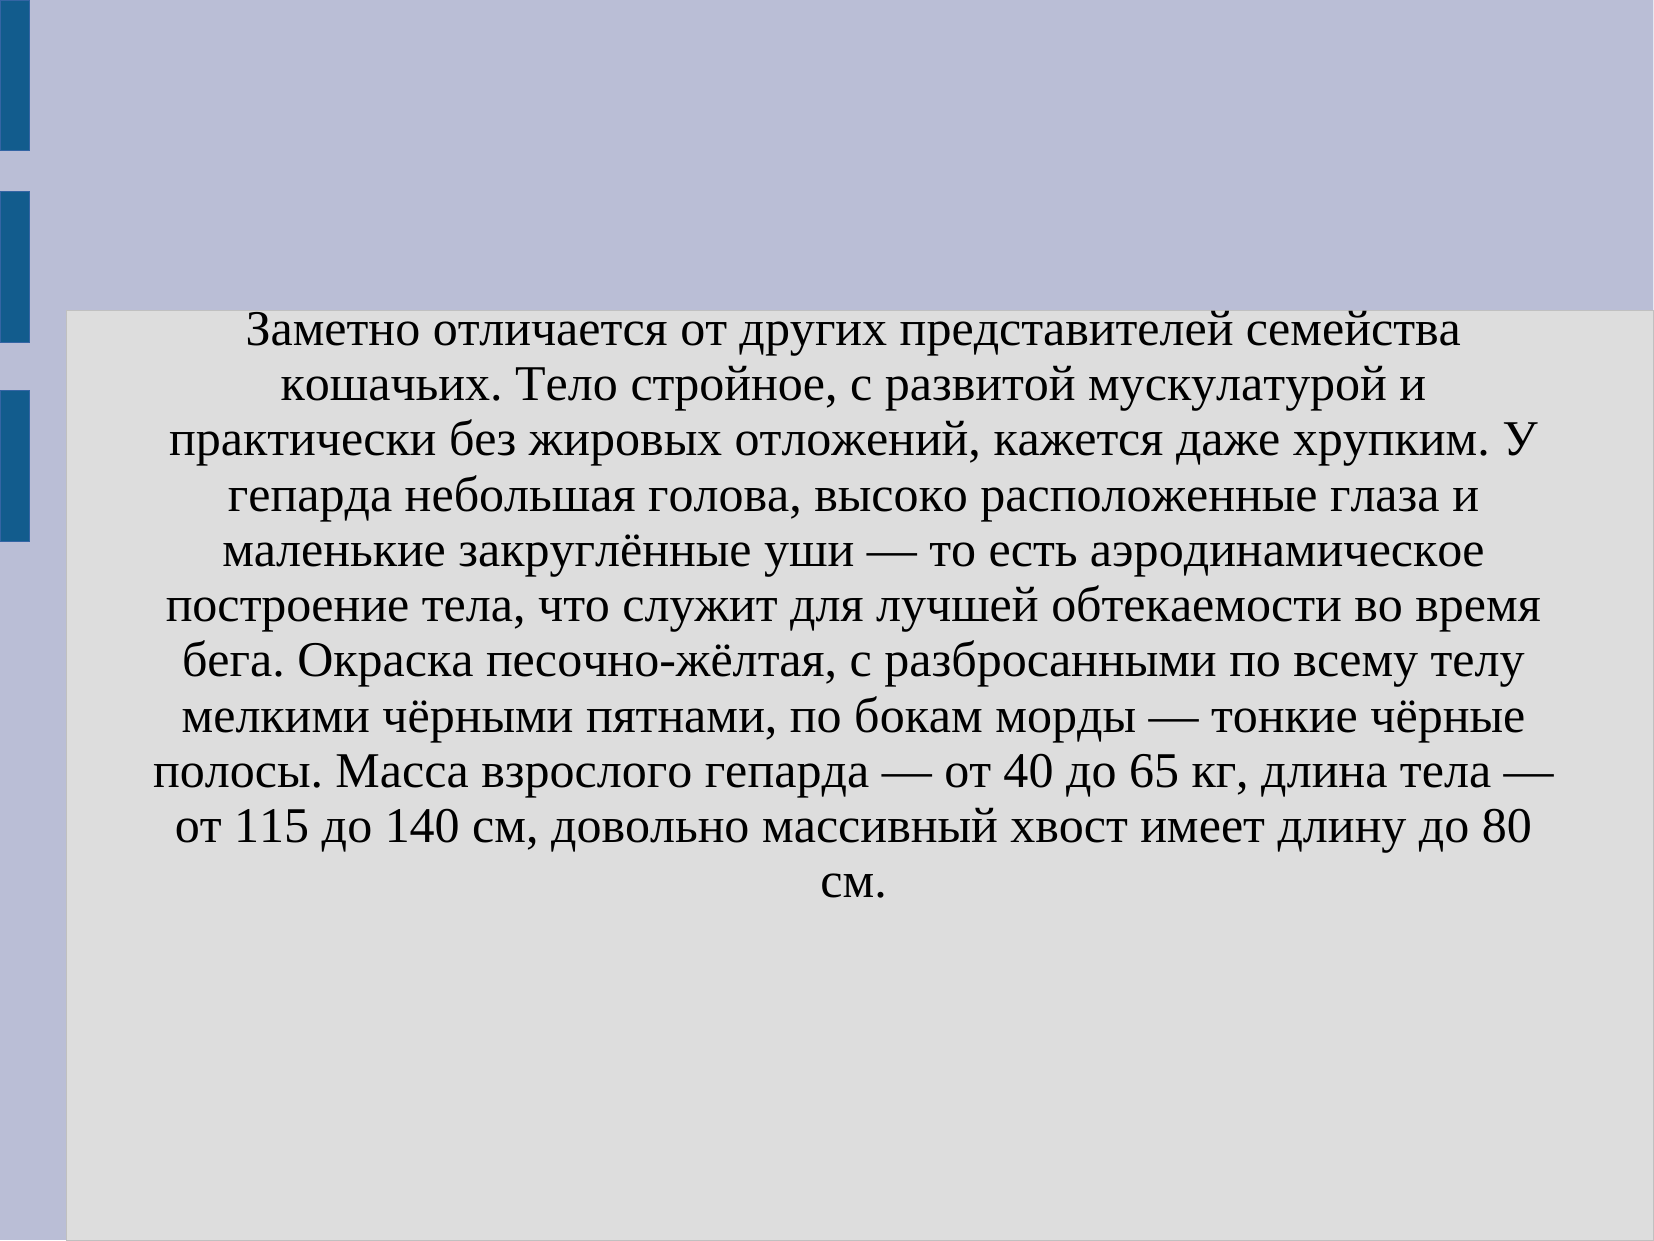

# Заметно отличается от других представителей семейства кошачьих. Тело стройное, с развитой мускулатурой и практически без жировых отложений, кажется даже хрупким. У гепарда небольшая голова, высоко расположенные глаза и маленькие закруглённые уши — то есть аэродинамическое построение тела, что служит для лучшей обтекаемости во время бега. Окраска песочно-жёлтая, с разбросанными по всему телу мелкими чёрными пятнами, по бокам морды — тонкие чёрные полосы. Масса взрослого гепарда — от 40 до 65 кг, длина тела — от 115 до 140 см, довольно массивный хвост имеет длину до 80 см.